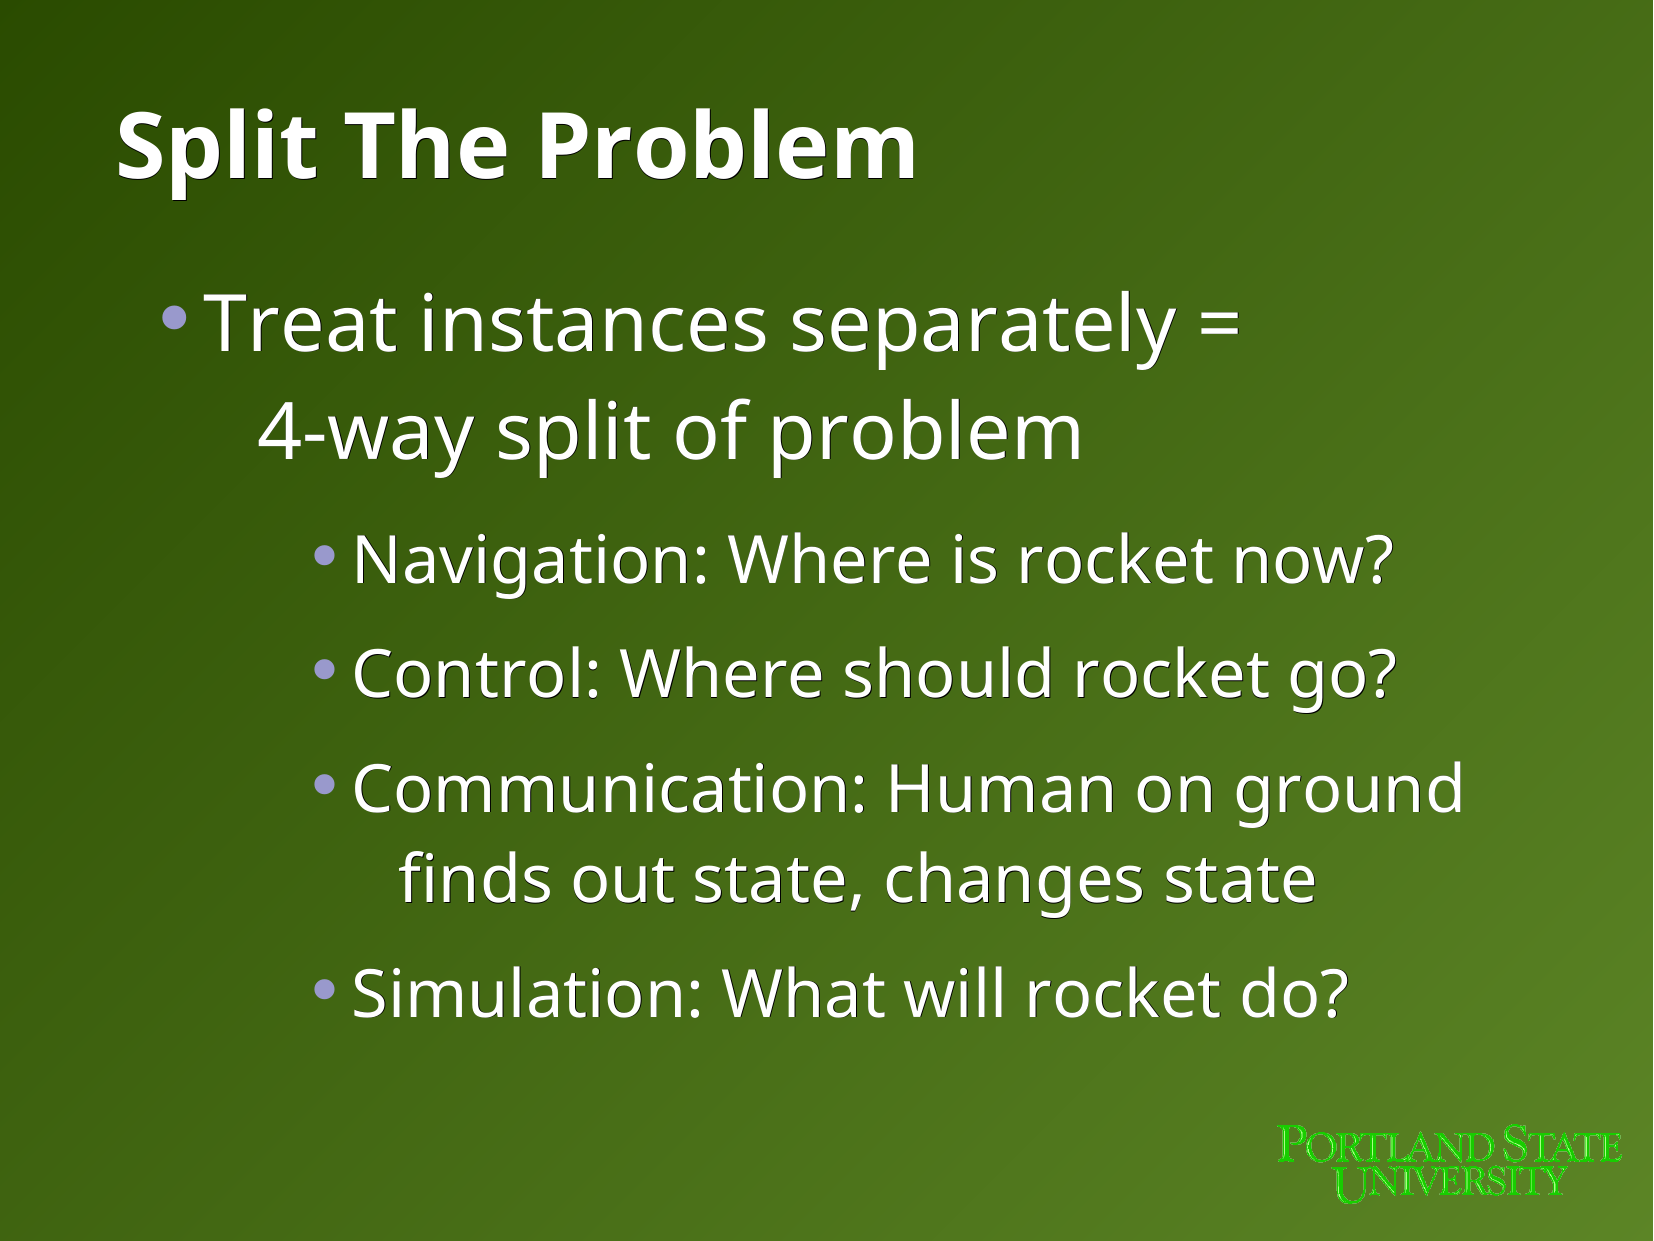

# Split The Problem
Treat instances separately =
4-way split of problem
Navigation: Where is rocket now?
Control: Where should rocket go?
Communication: Human on ground
finds out state, changes state
Simulation: What will rocket do?